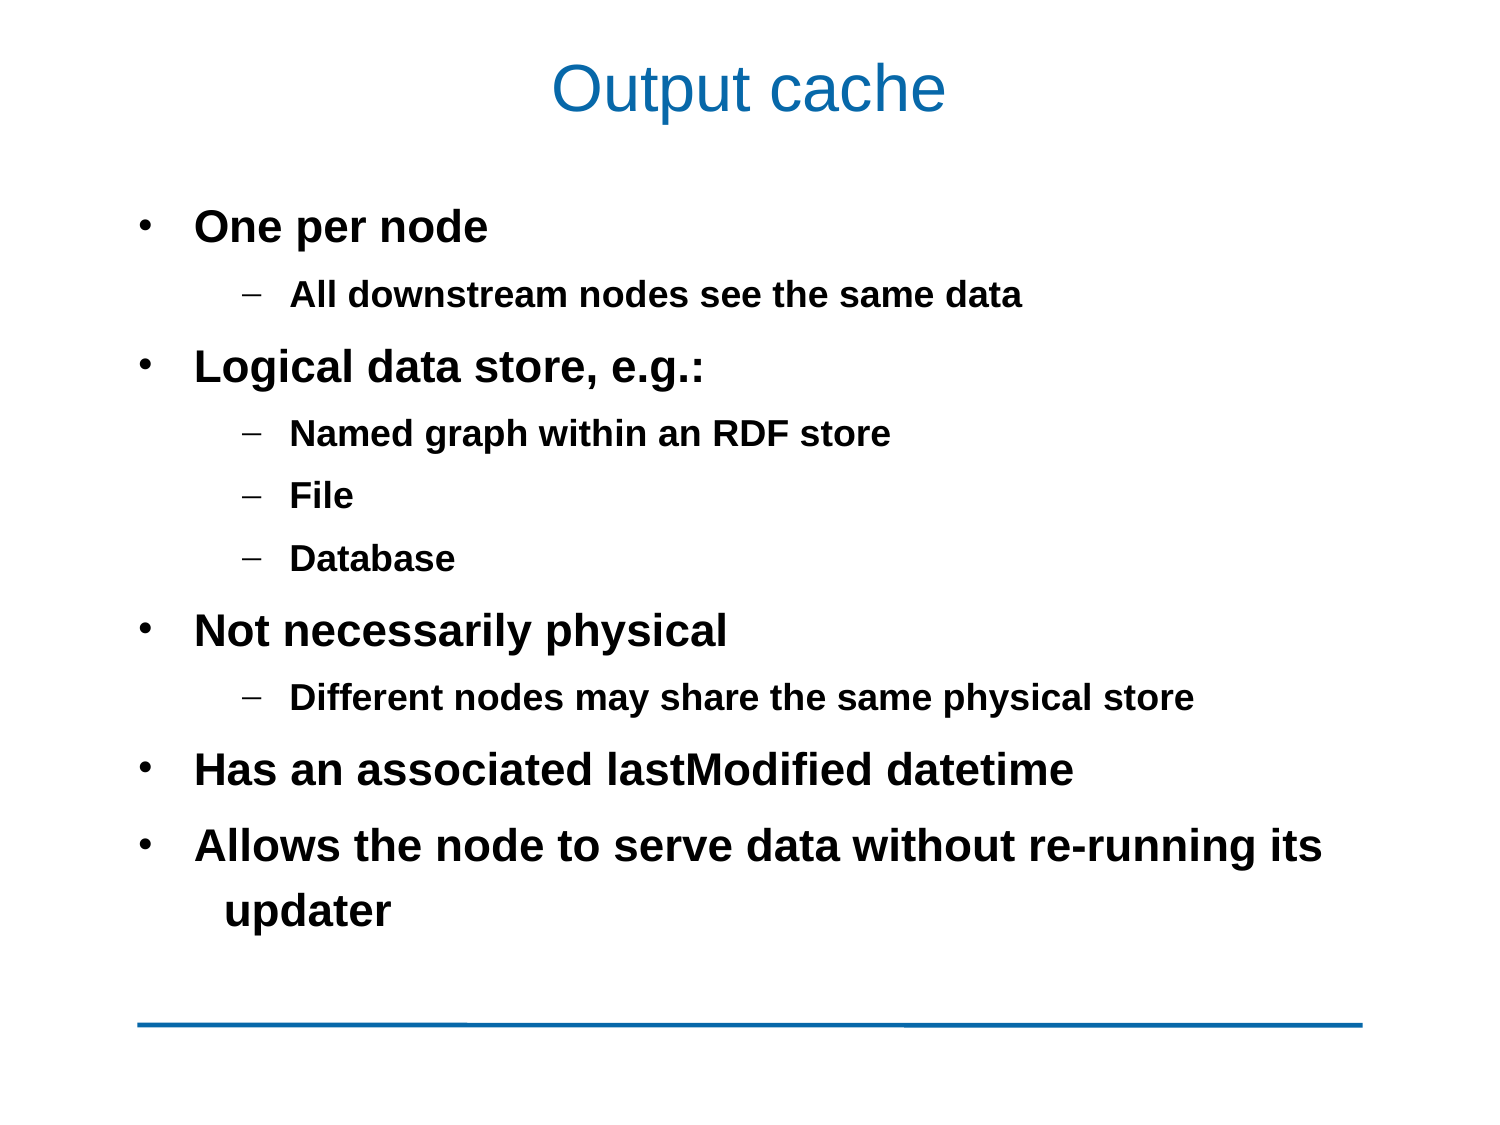

# Output cache
One per node
All downstream nodes see the same data
Logical data store, e.g.:
Named graph within an RDF store
File
Database
Not necessarily physical
Different nodes may share the same physical store
Has an associated lastModified datetime
Allows the node to serve data without re-running its updater